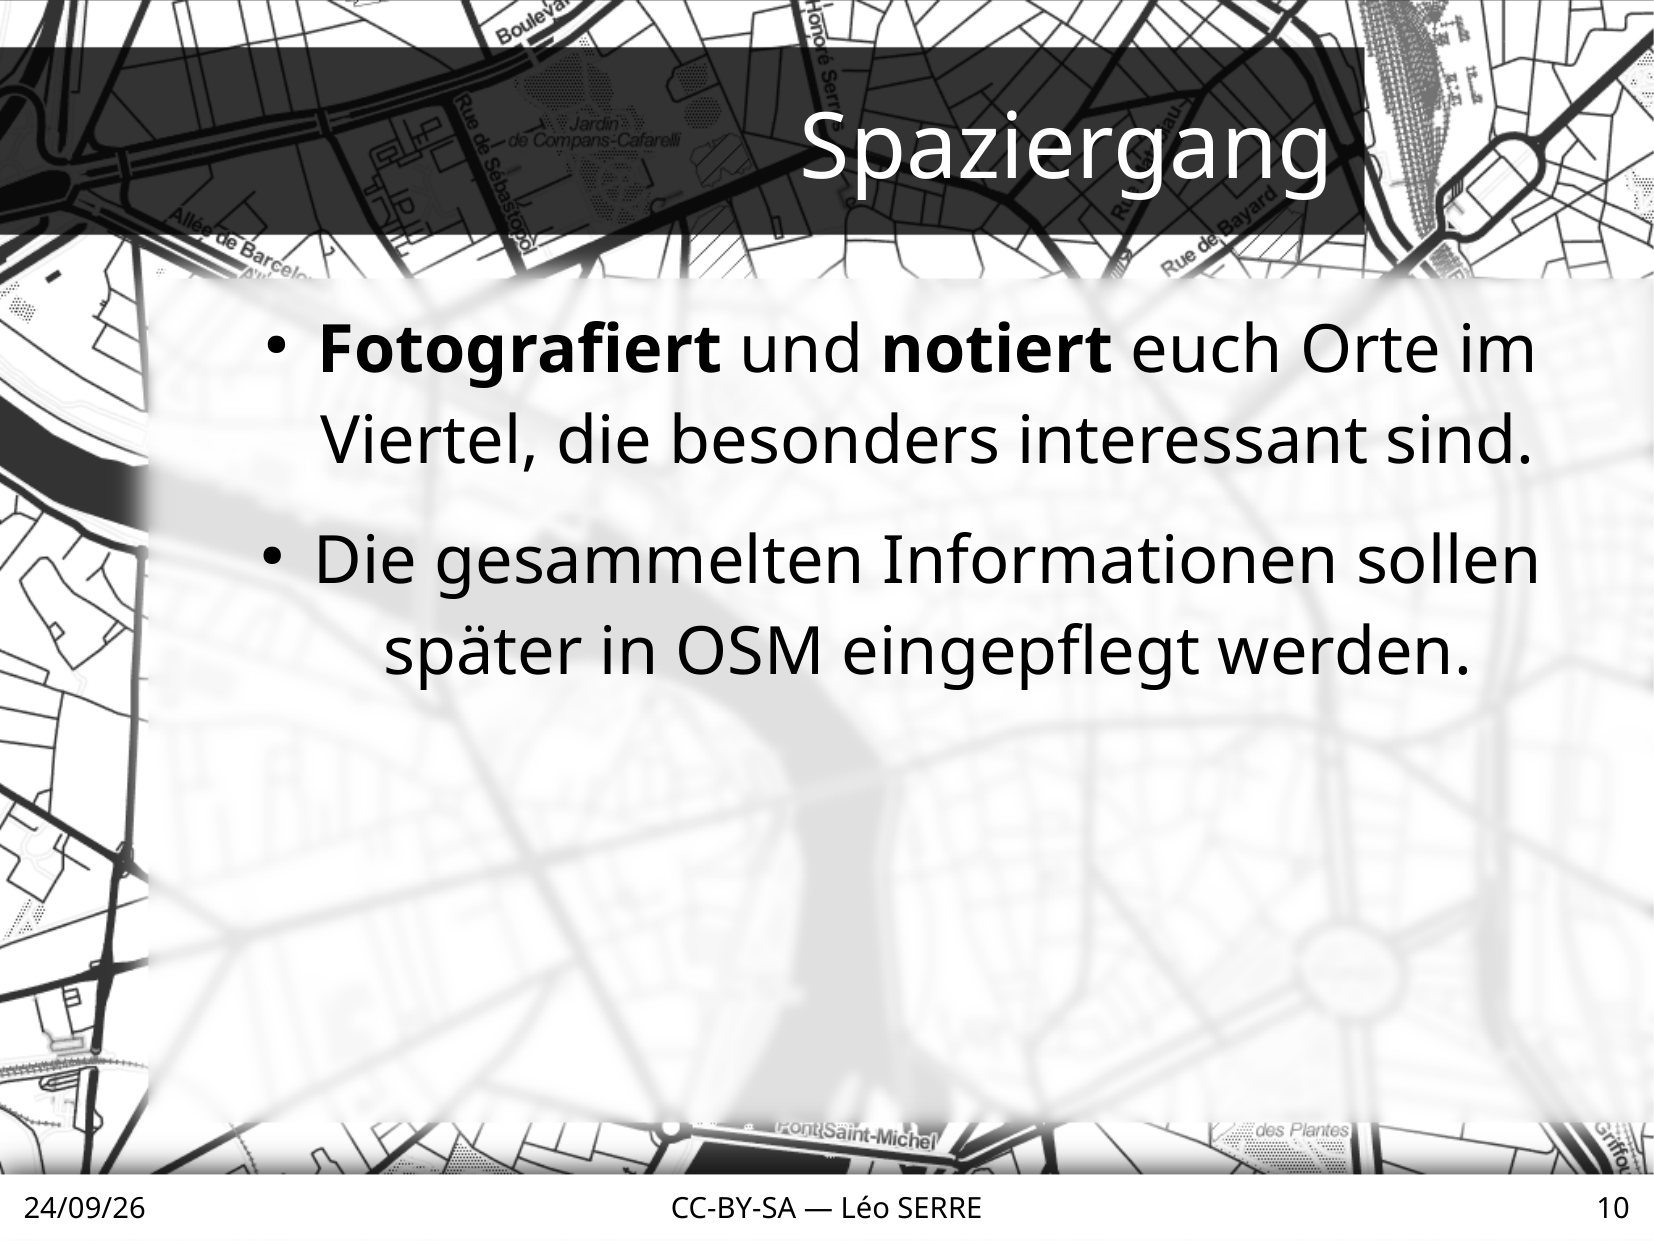

# Spaziergang
Fotografiert und notiert euch Orte im Viertel, die besonders interessant sind.
Die gesammelten Informationen sollen später in OSM eingepflegt werden.
CC-BY-SA — Léo SERRE
10